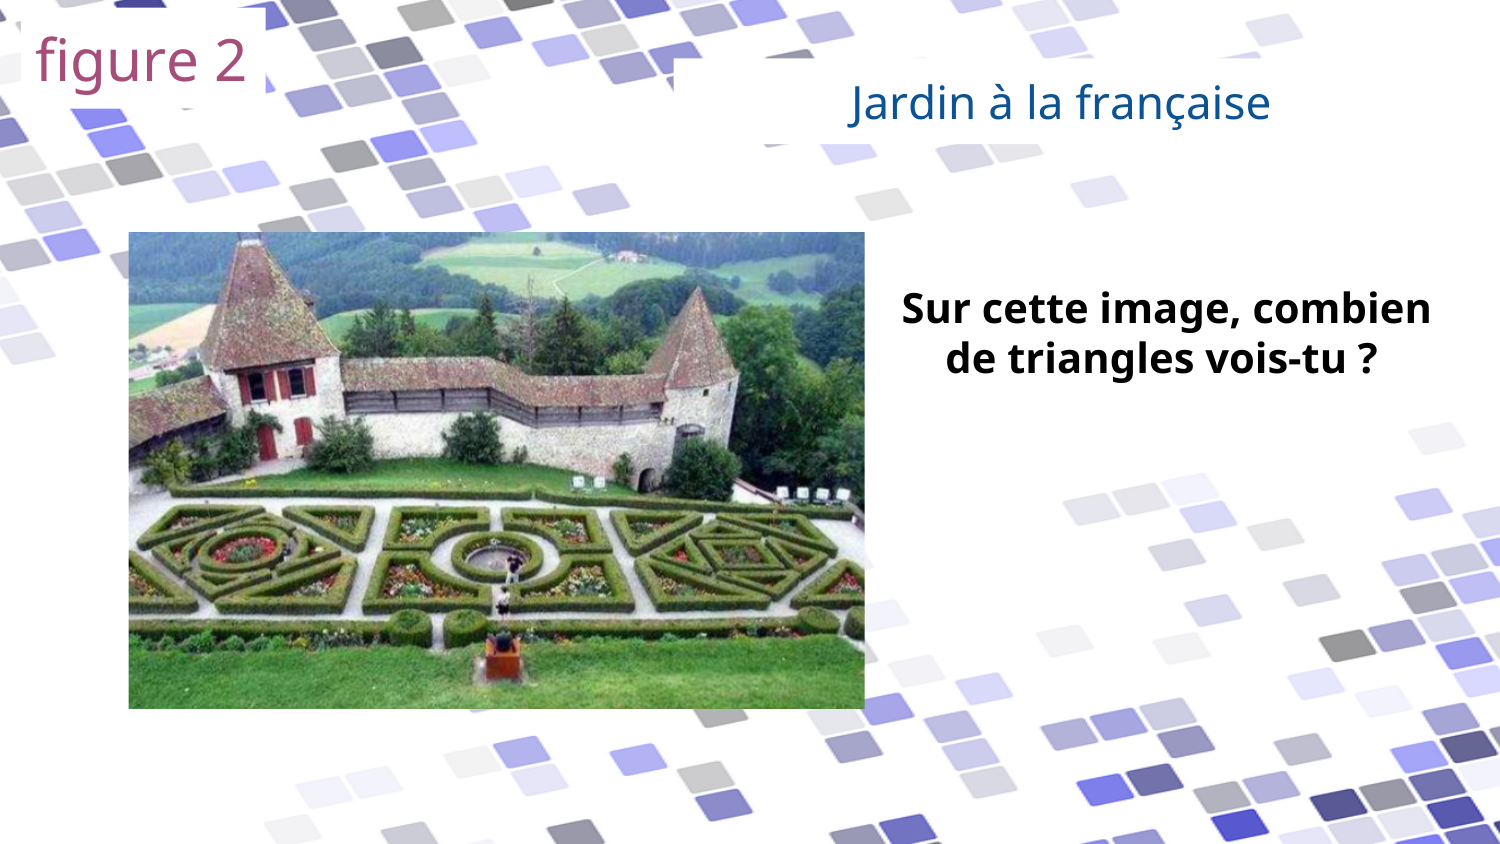

figure 2
Jardin à la française
Sur cette image, combien de triangles vois-tu ?